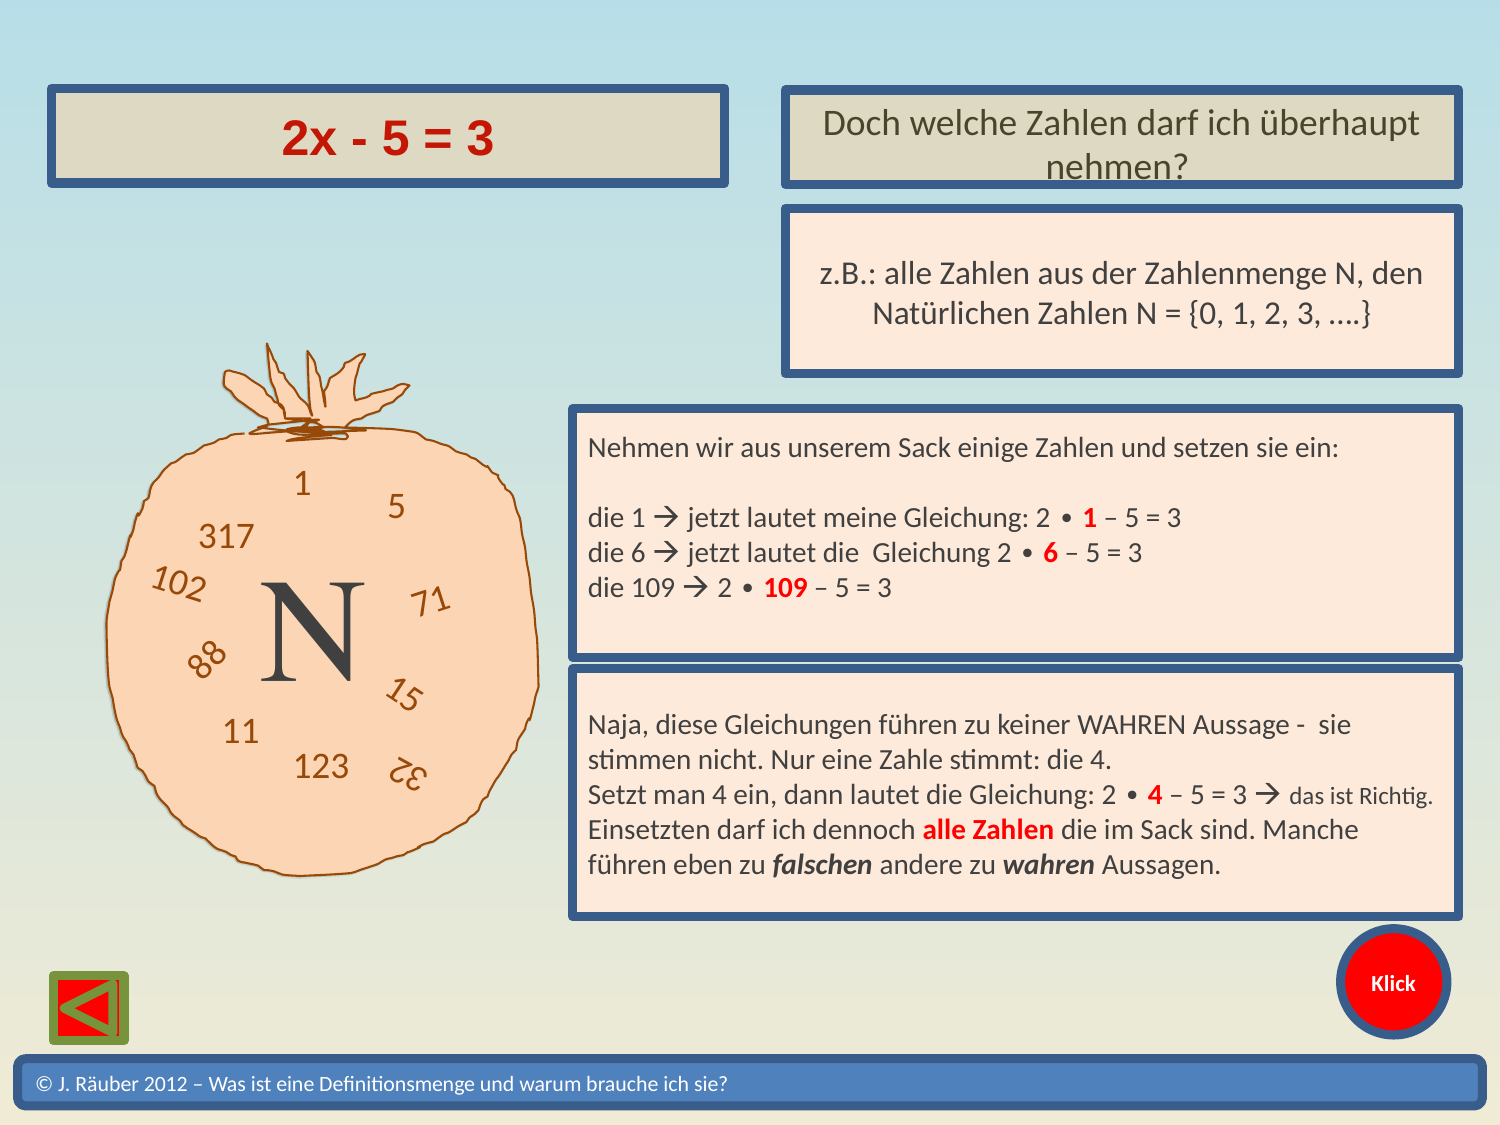

2x - 5 = 3
Doch welche Zahlen darf ich überhaupt nehmen?
z.B.: alle Zahlen aus der Zahlenmenge N, den Natürlichen Zahlen N = {0, 1, 2, 3, ….}
Nehmen wir aus unserem Sack einige Zahlen und setzen sie ein:
die 1  jetzt lautet meine Gleichung: 2 ∙ 1 – 5 = 3
die 6  jetzt lautet die Gleichung 2 ∙ 6 – 5 = 3
die 109  2 ∙ 109 – 5 = 3
1
5
N
317
102
71
88
15
Naja, diese Gleichungen führen zu keiner WAHREN Aussage - sie stimmen nicht. Nur eine Zahle stimmt: die 4.
Setzt man 4 ein, dann lautet die Gleichung: 2 ∙ 4 – 5 = 3  das ist Richtig.
Einsetzten darf ich dennoch alle Zahlen die im Sack sind. Manche führen eben zu falschen andere zu wahren Aussagen.
11
123
32
Klick
© J. Räuber 2012 – Was ist eine Definitionsmenge und warum brauche ich sie?